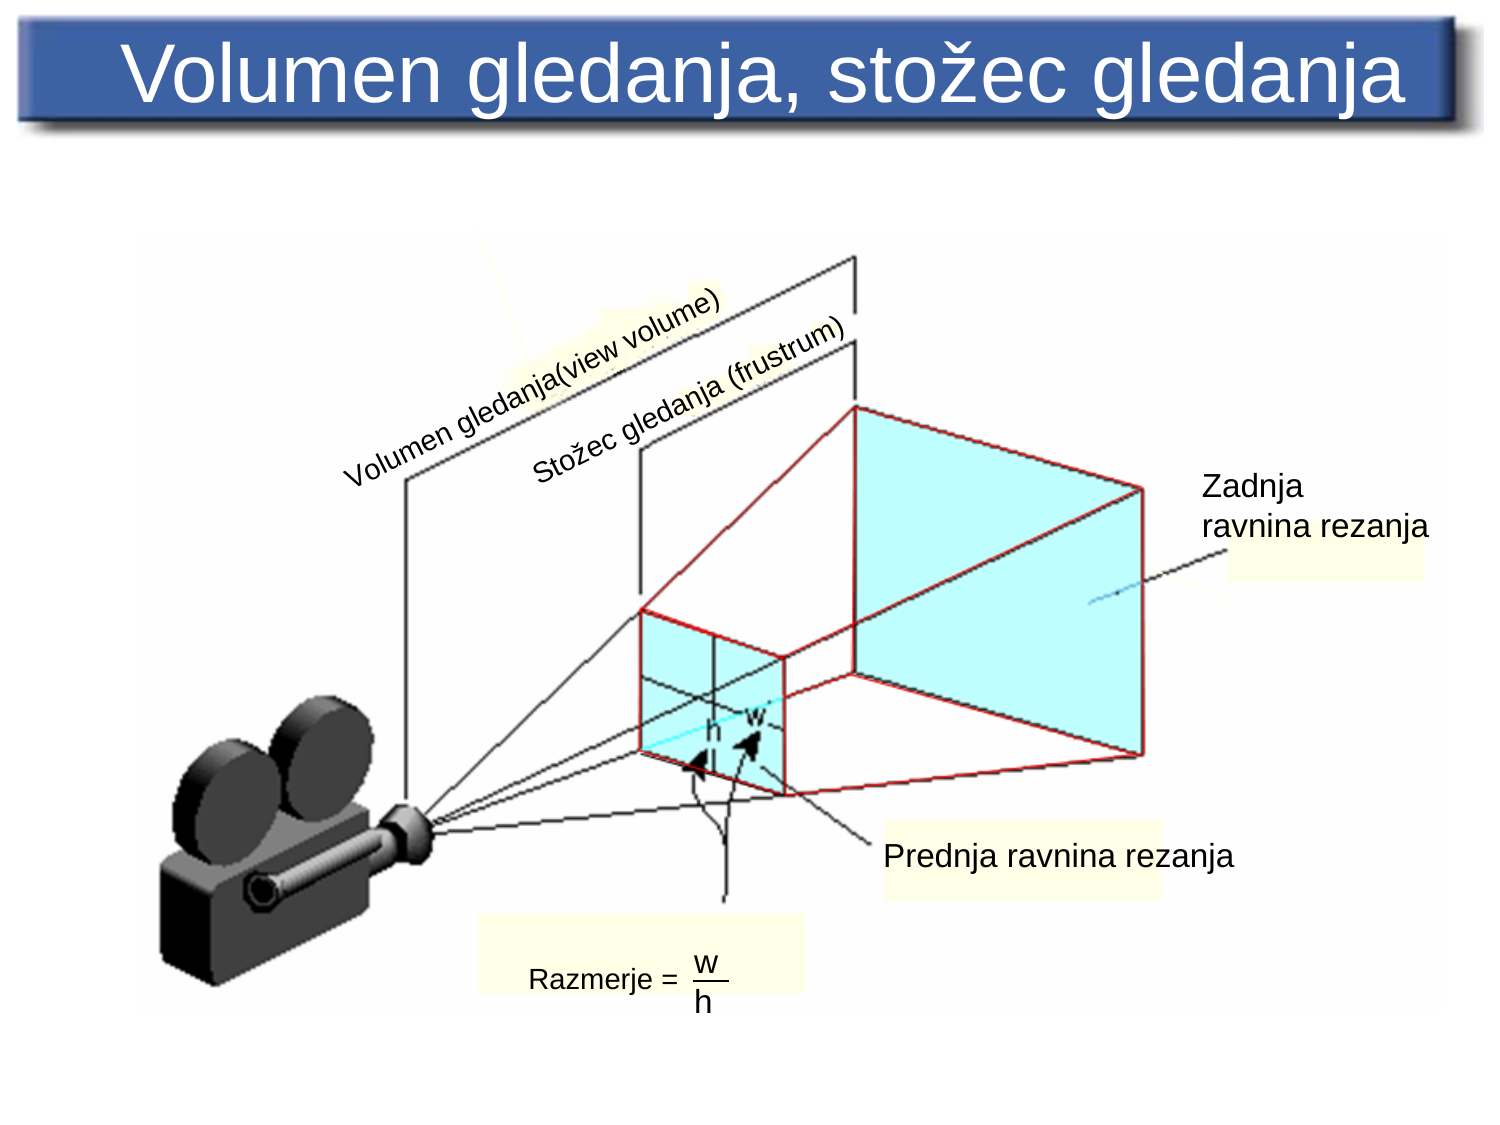

# Volumen gledanja, stožec gledanja
Volumen gledanja(view volume)
Stožec gledanja (frustrum)
Zadnja
ravnina rezanja
Prednja ravnina rezanja
w
h
Razmerje =